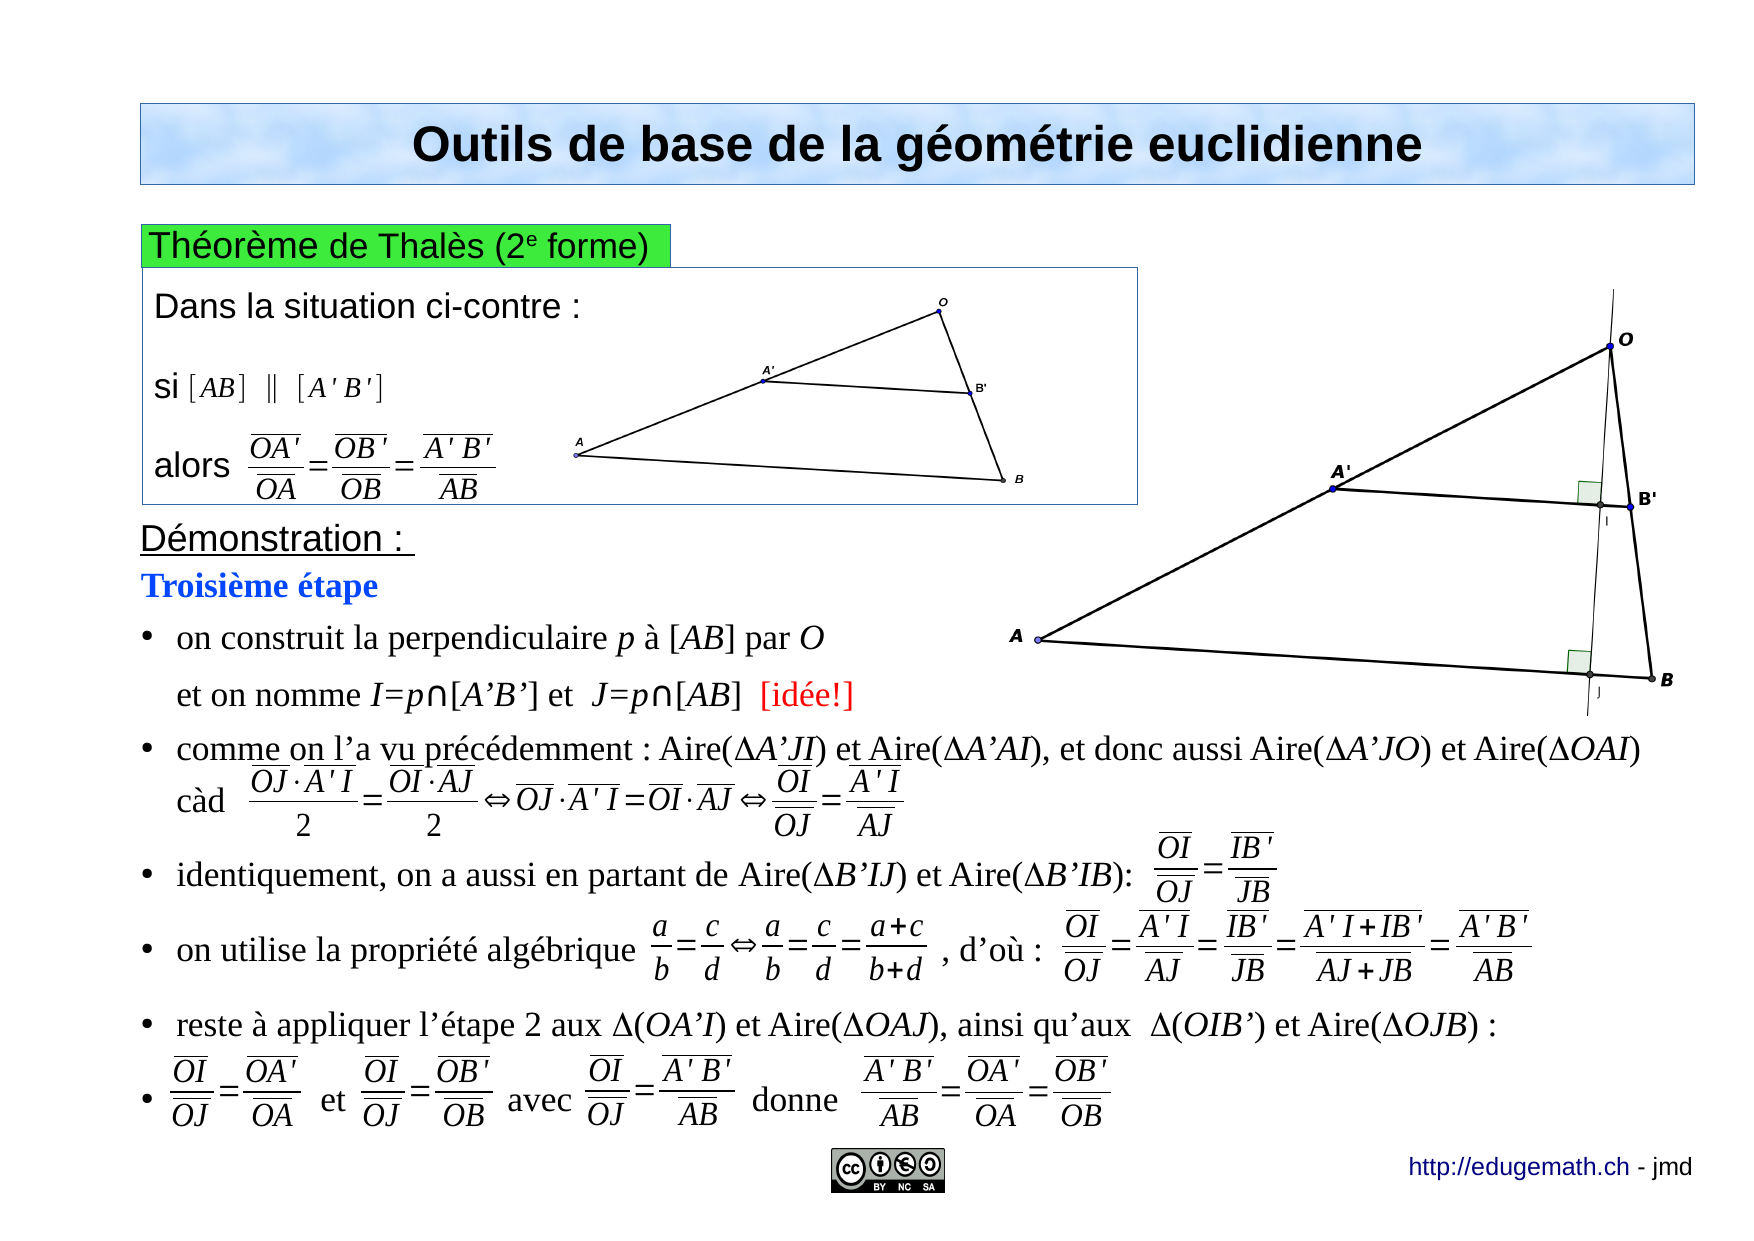

Outils de base de la géométrie euclidienne
Théorème de Thalès (2e forme)
Dans la situation ci-contre :
si
alors
Démonstration :
Troisième étape
on construit la perpendiculaire p à [AB] par O
et on nomme I=p∩[A’B’] et J=p∩[AB] [idée!]
comme on l’a vu précédemment : Aire(DA’JI) et Aire(DA’AI), et donc aussi Aire(DA’JO) et Aire(DOAI)
càd
identiquement, on a aussi en partant de Aire(DB’IJ) et Aire(DB’IB):
on utilise la propriété algébrique , d’où :
reste à appliquer l’étape 2 aux D(OA’I) et Aire(DOAJ), ainsi qu’aux D(OIB’) et Aire(DOJB) :
 et avec donne
http://edugemath.ch - jmd